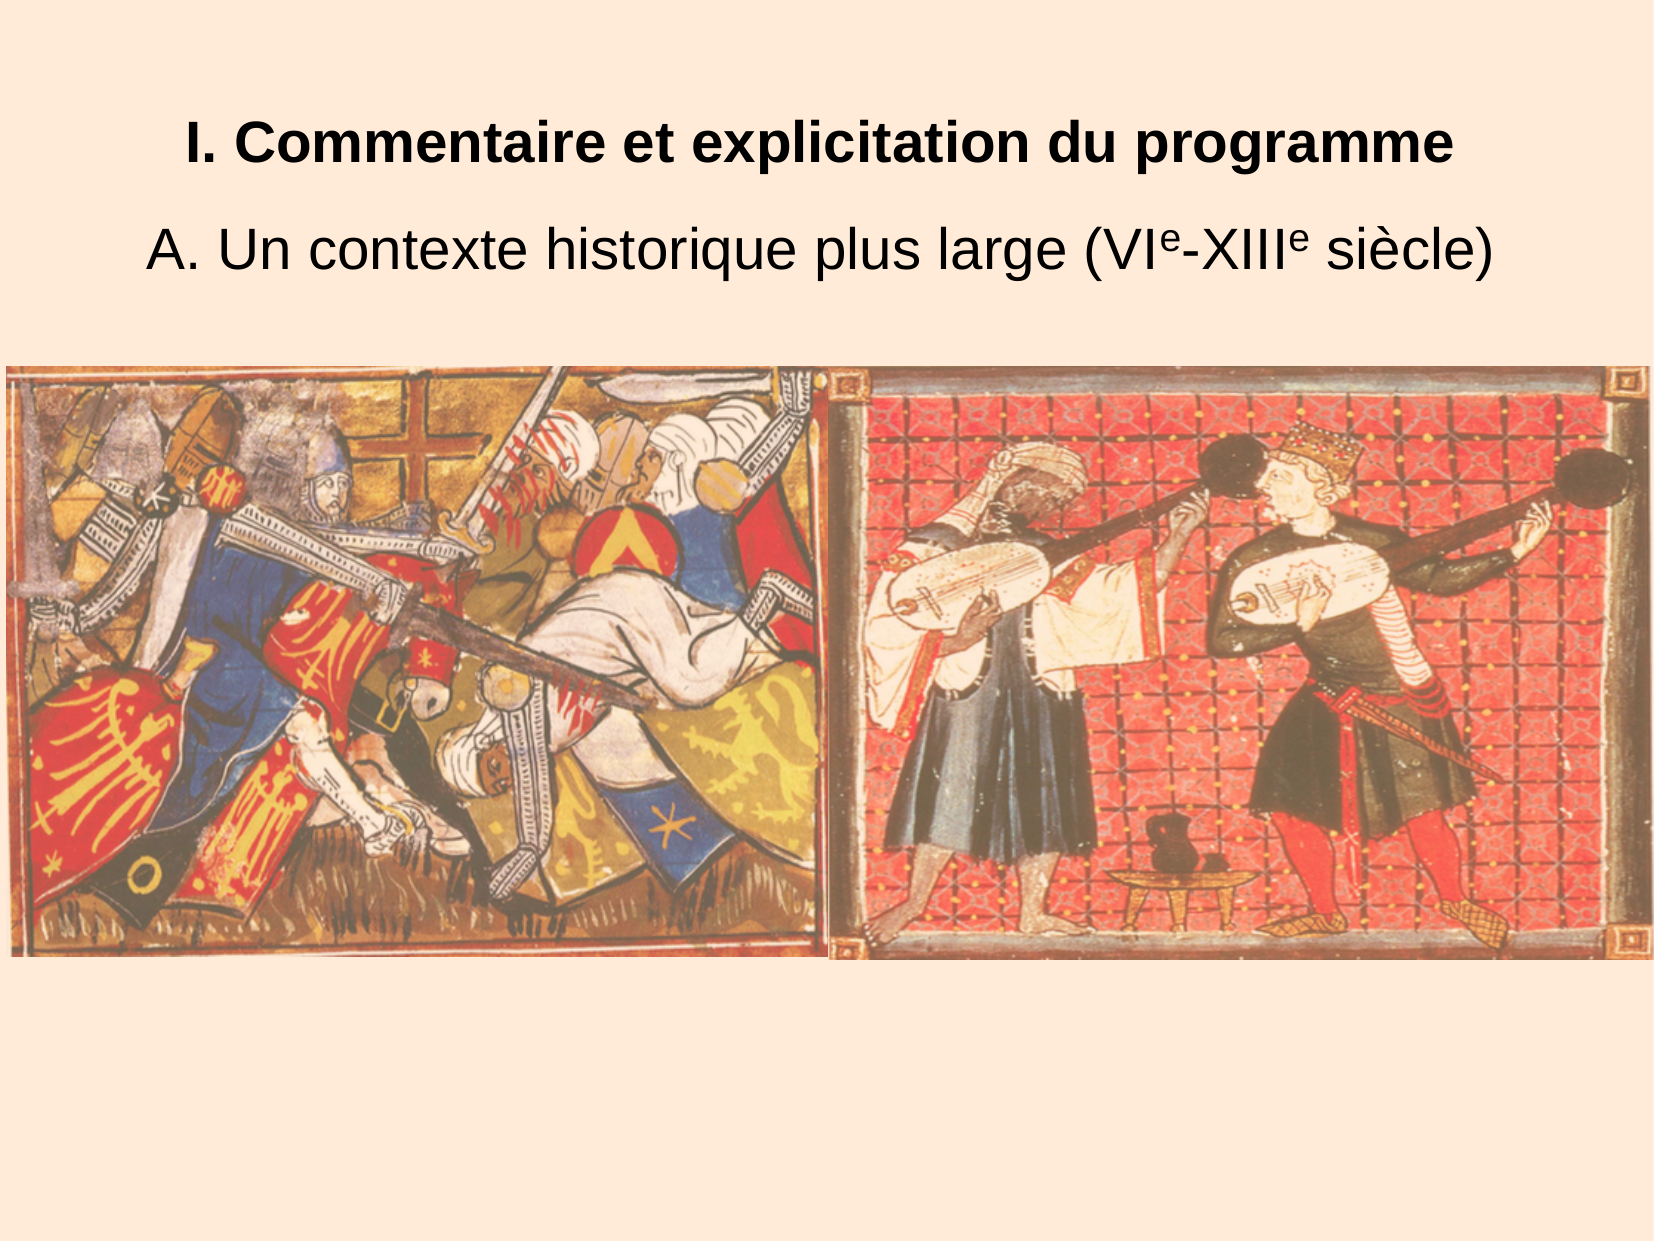

I. Commentaire et explicitation du programme
A. Un contexte historique plus large (VIe-XIIIe siècle)